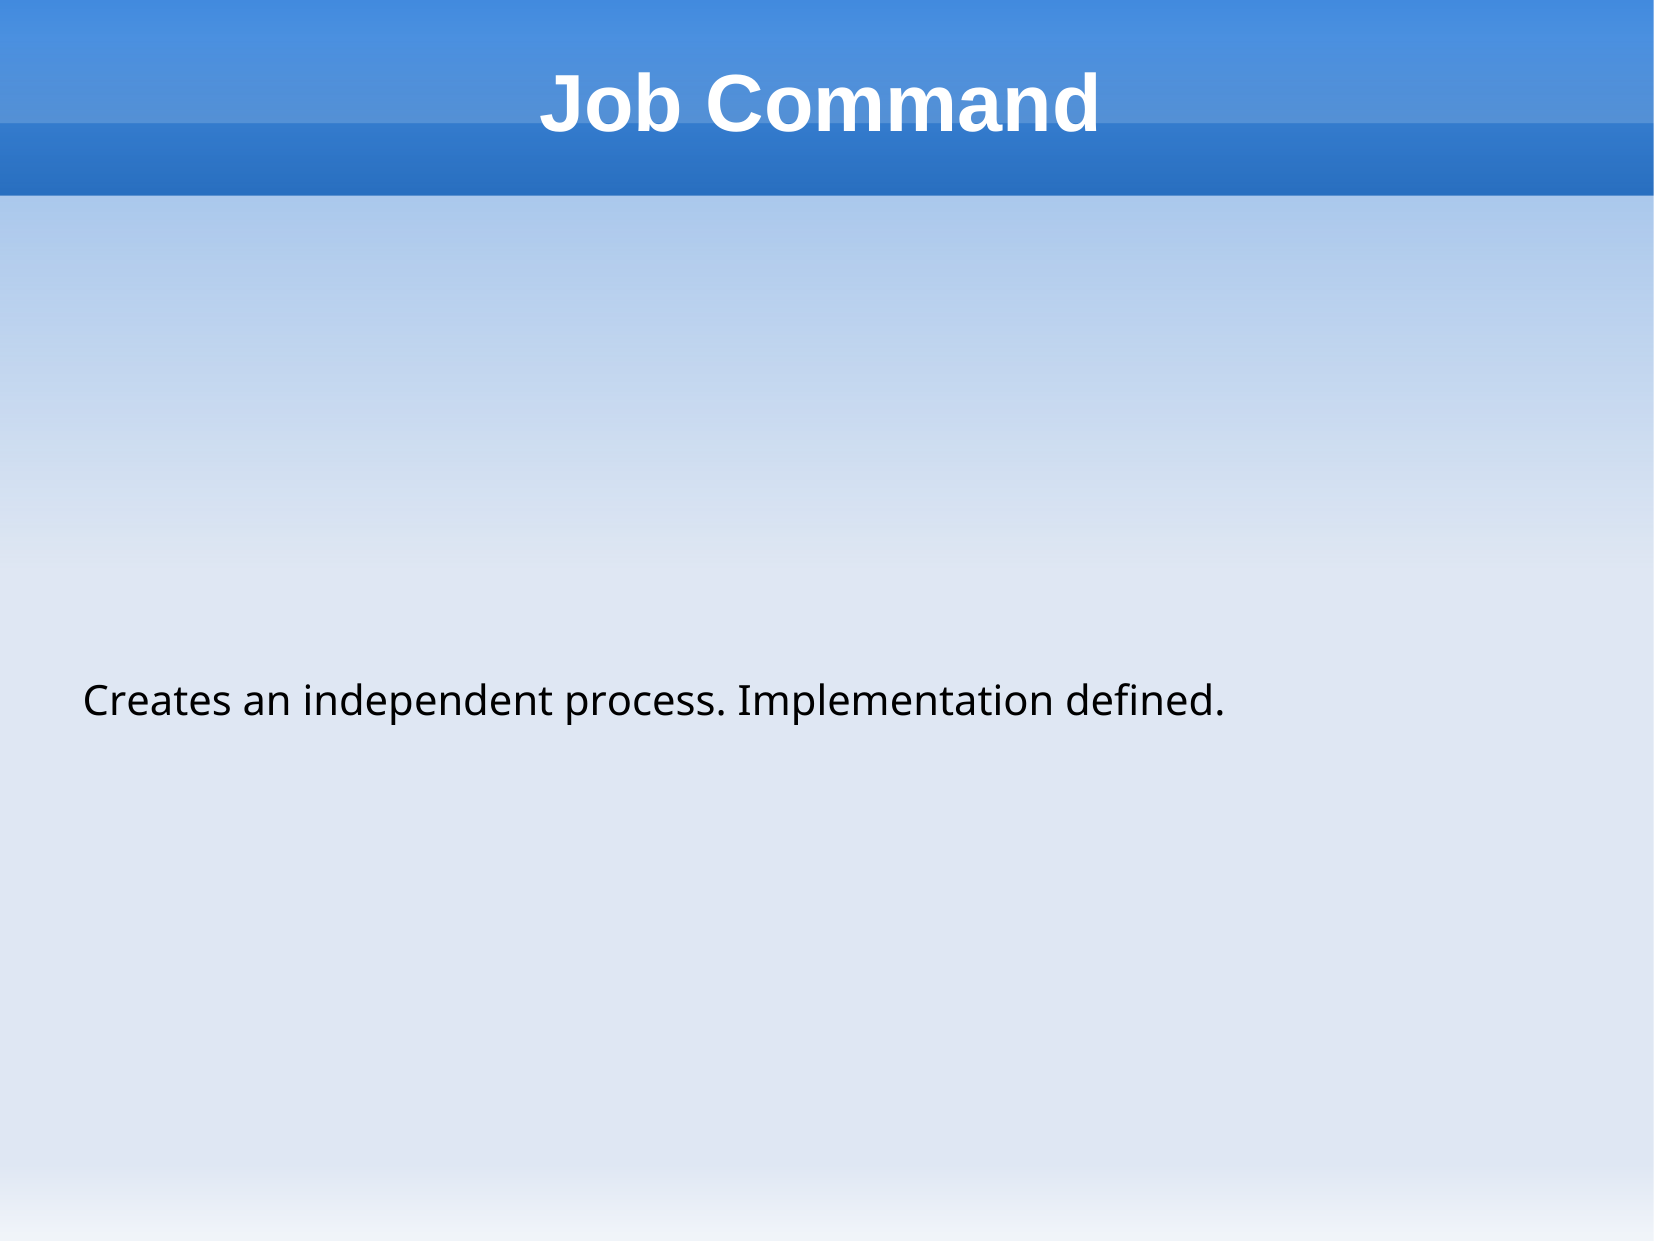

# Job Command
Creates an independent process. Implementation defined.